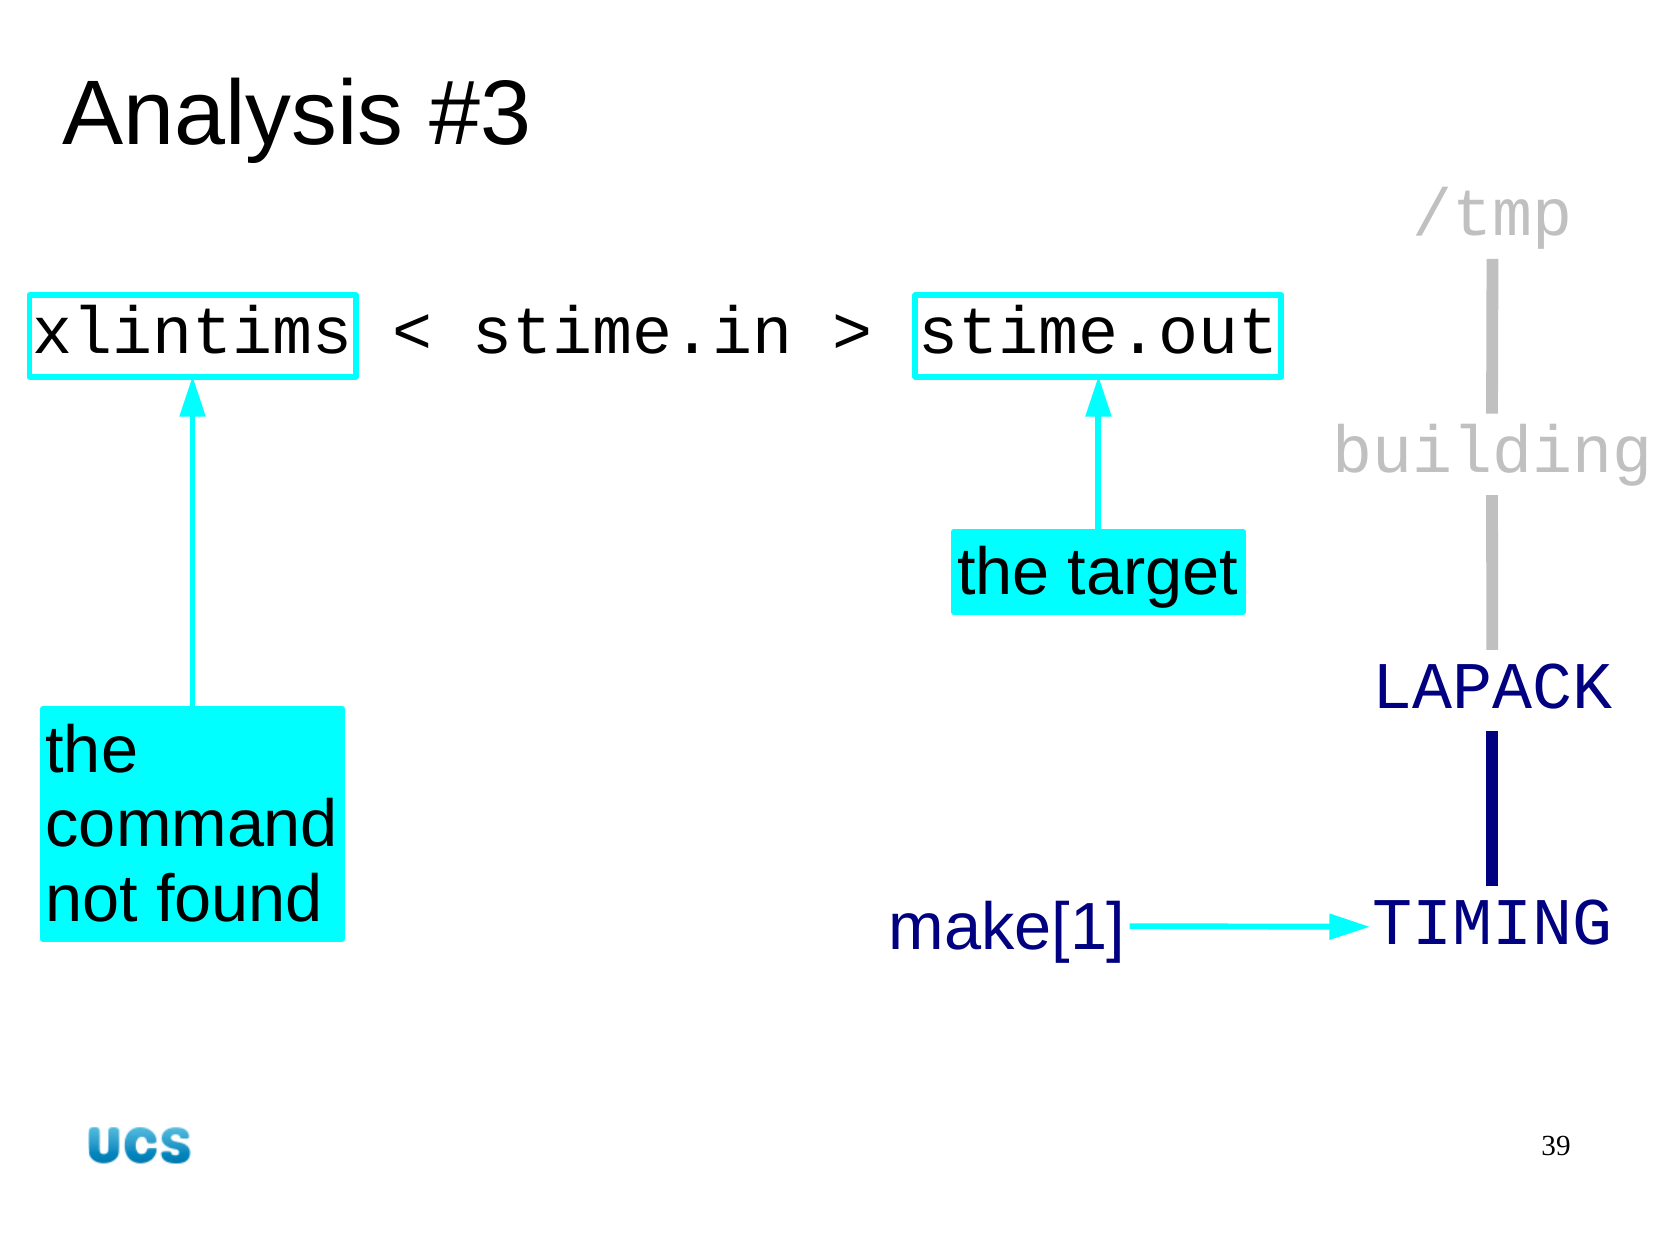

Analysis #3
/tmp
xlintims
< stime.in >
stime.out
building
the target
LAPACK
the
command
not found
make[1]
TIMING
39